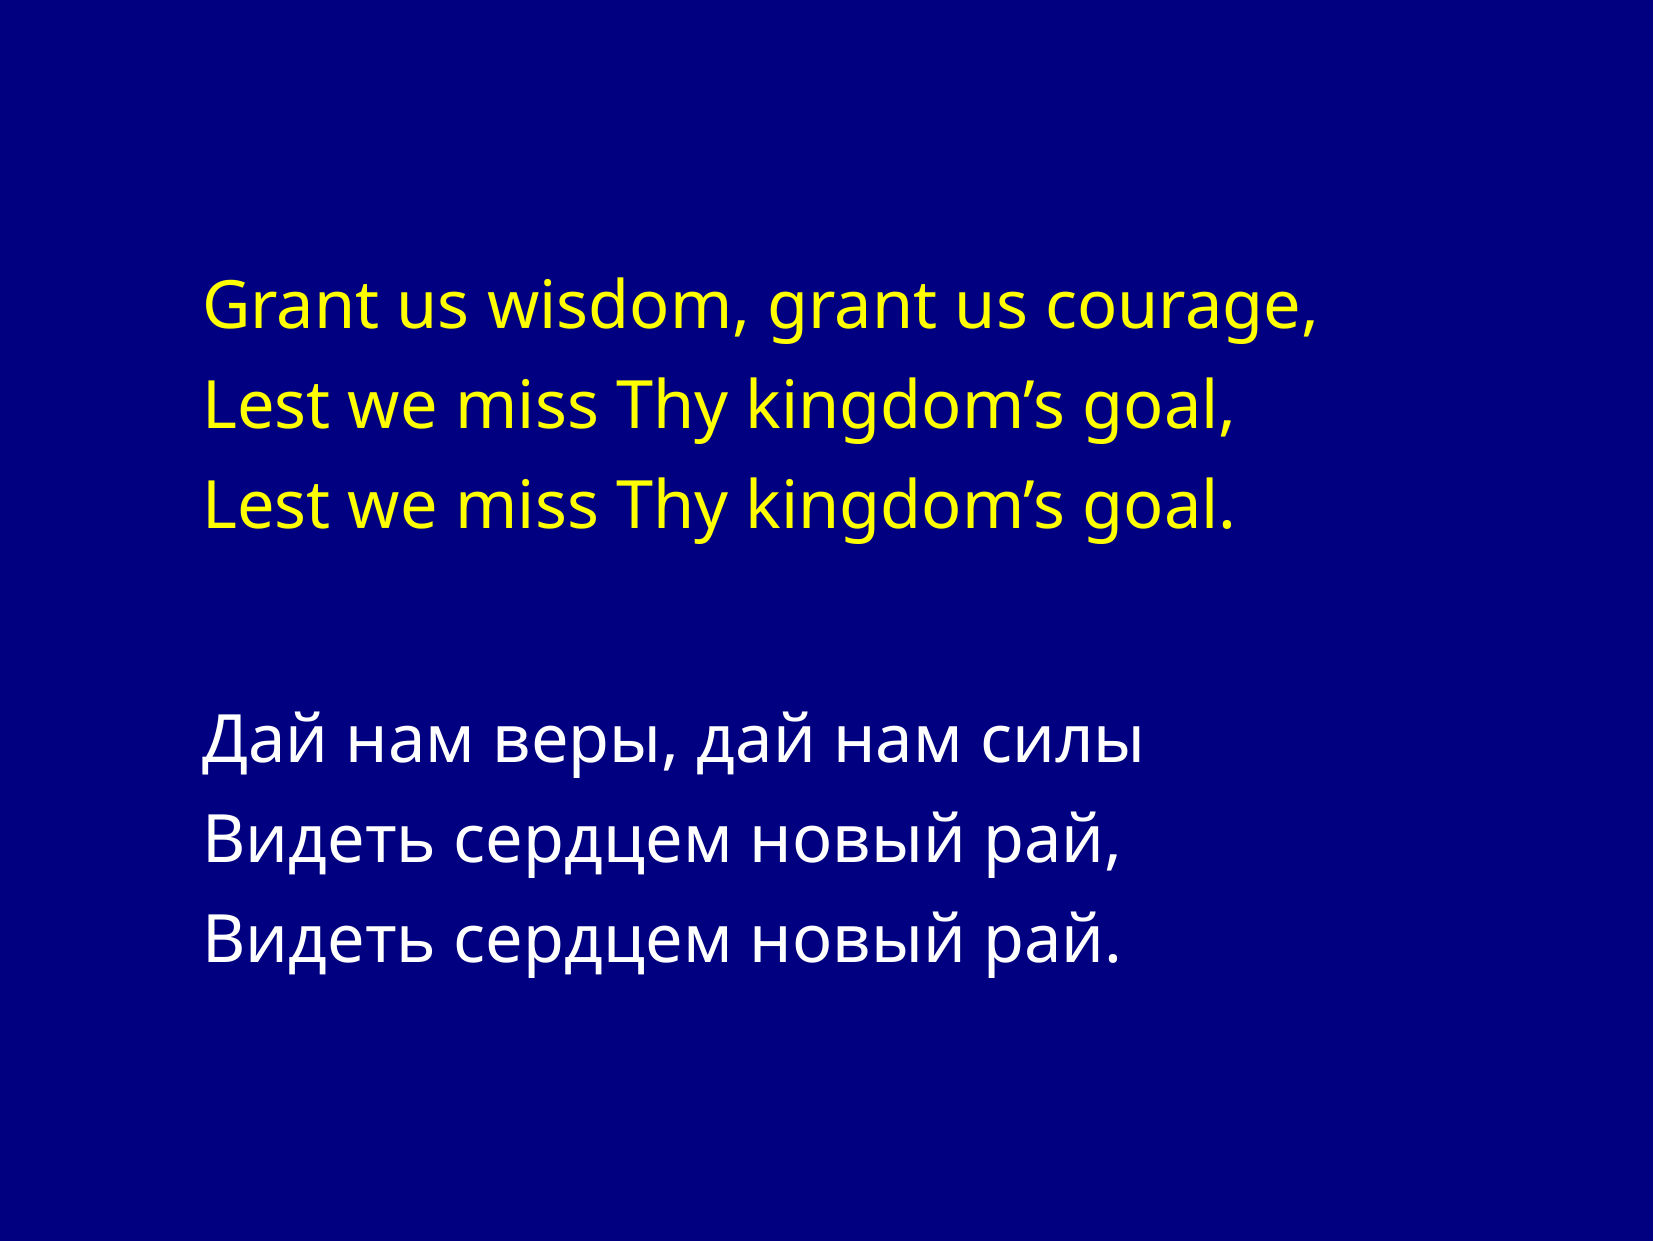

Grant us wisdom, grant us courage,
	Lest we miss Thy kingdom’s goal,
	Lest we miss Thy kingdom’s goal.
	Дай нам веры, дай нам силы
	Видеть сердцем новый рай,
	Видеть сердцем новый рай.